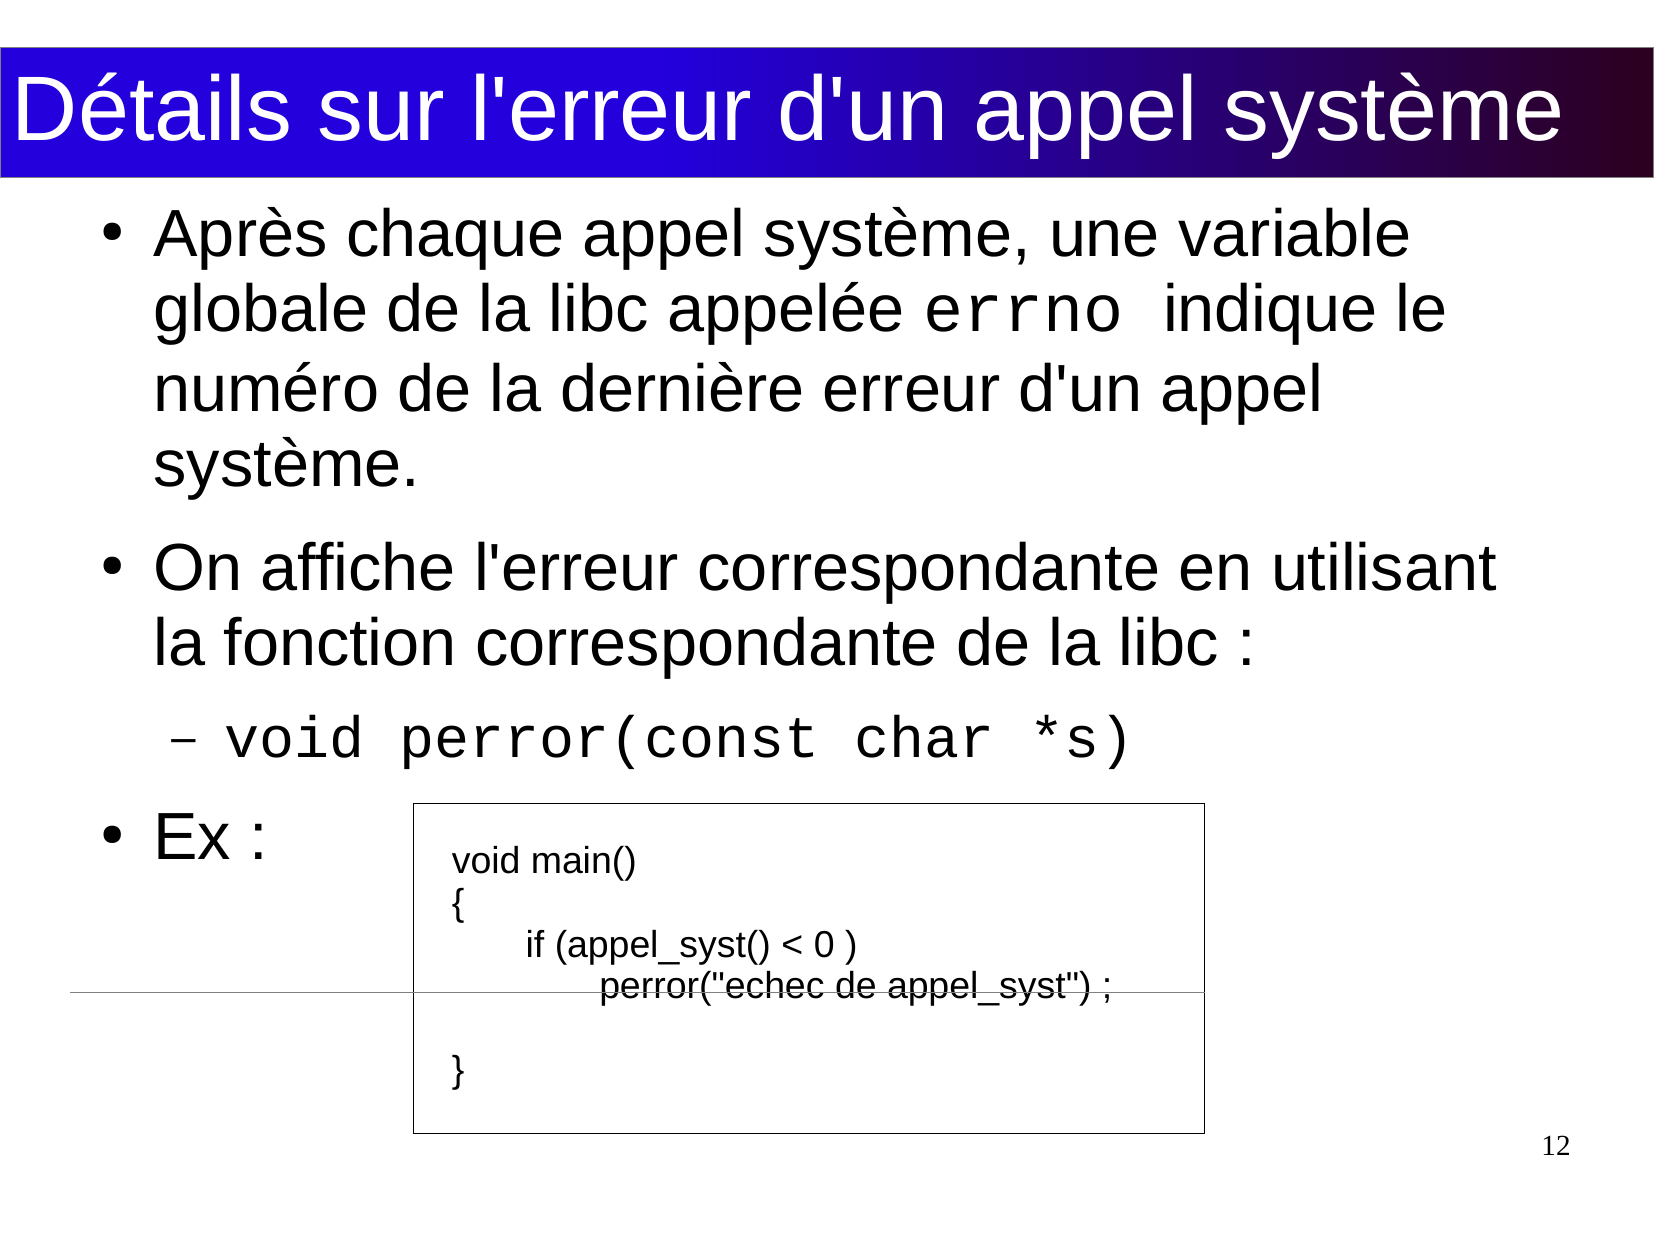

# Détails sur l'erreur d'un appel système
Après chaque appel système, une variable globale de la libc appelée errno indique le numéro de la dernière erreur d'un appel système.
On affiche l'erreur correspondante en utilisant la fonction correspondante de la libc :
void perror(const char *s)
Ex :
void main()
{
	if (appel_syst() < 0 )
		perror("echec de appel_syst") ;
}
12